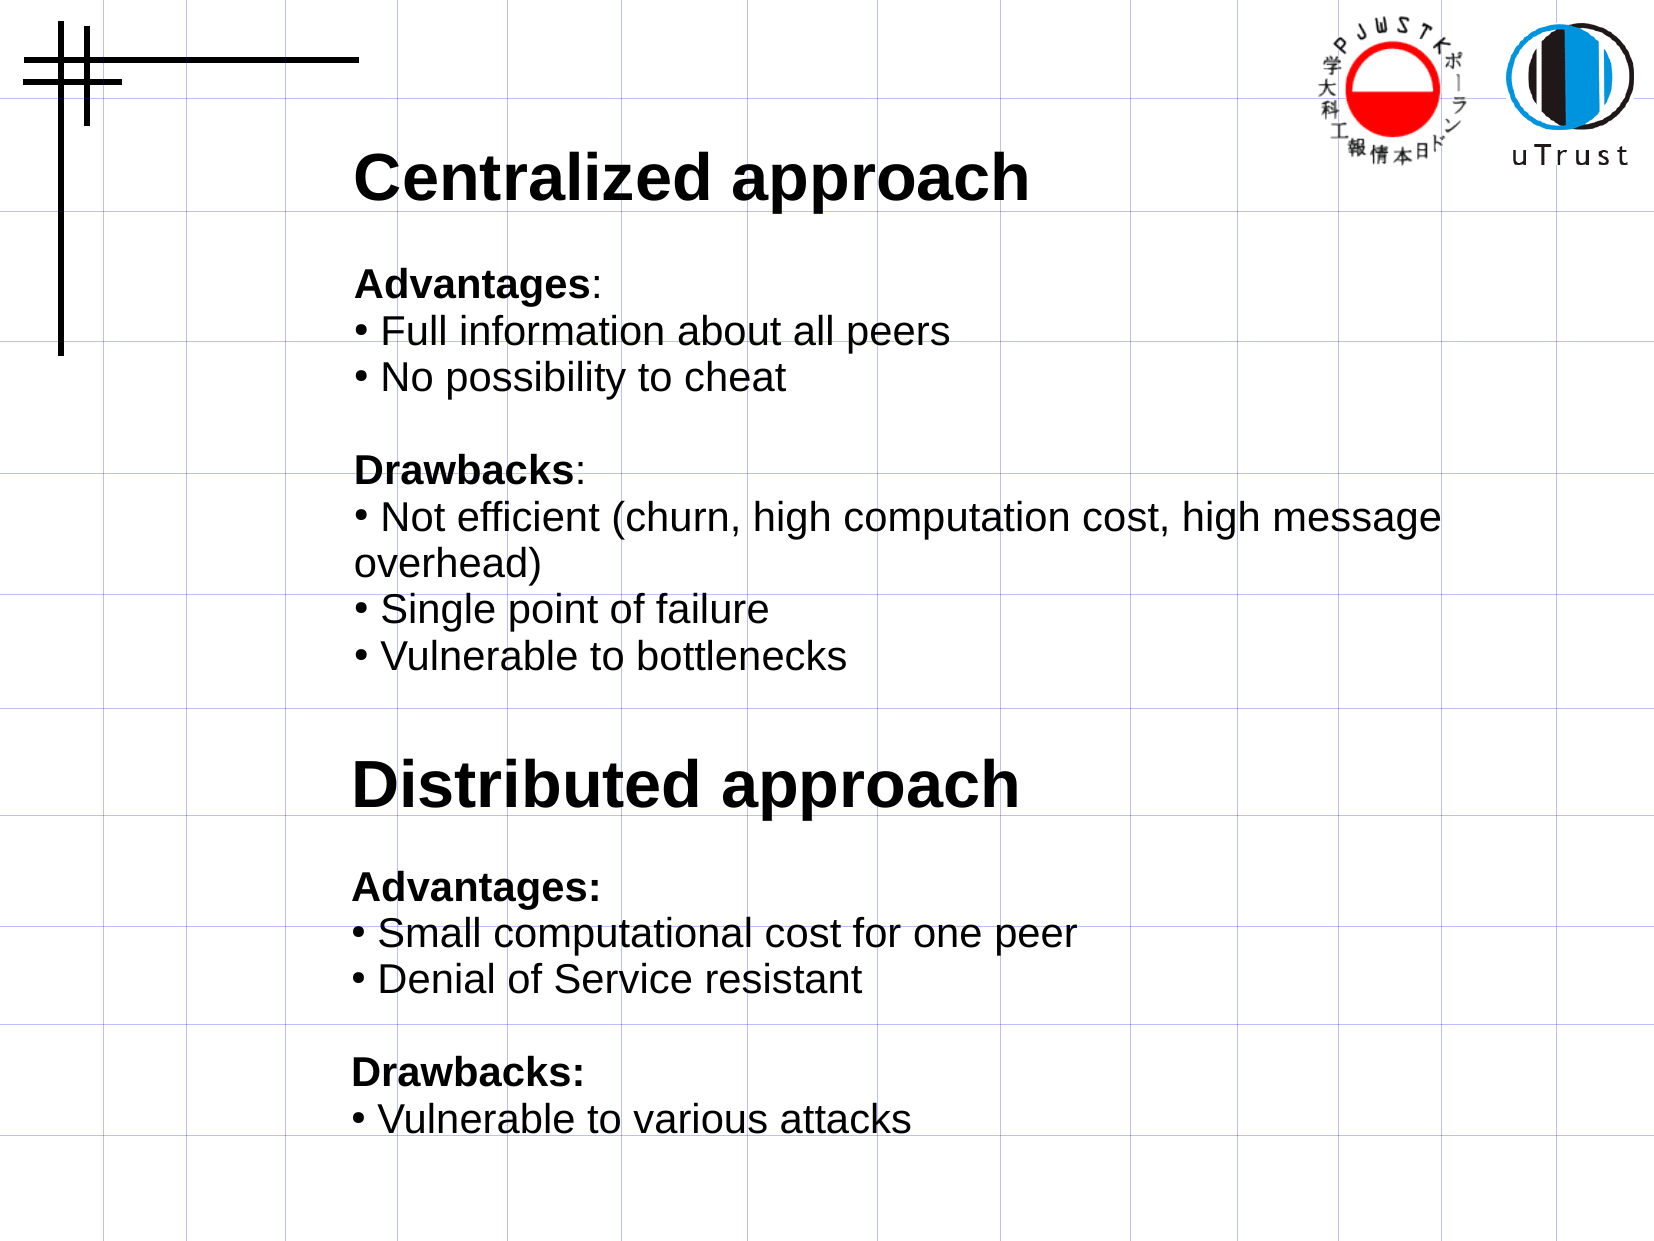

Centralized approach
Advantages:
 Full information about all peers
 No possibility to cheat
Drawbacks:
 Not efficient (churn, high computation cost, high message overhead)
 Single point of failure
 Vulnerable to bottlenecks
Distributed approach
Advantages:
 Small computational cost for one peer
 Denial of Service resistant
Drawbacks:
 Vulnerable to various attacks